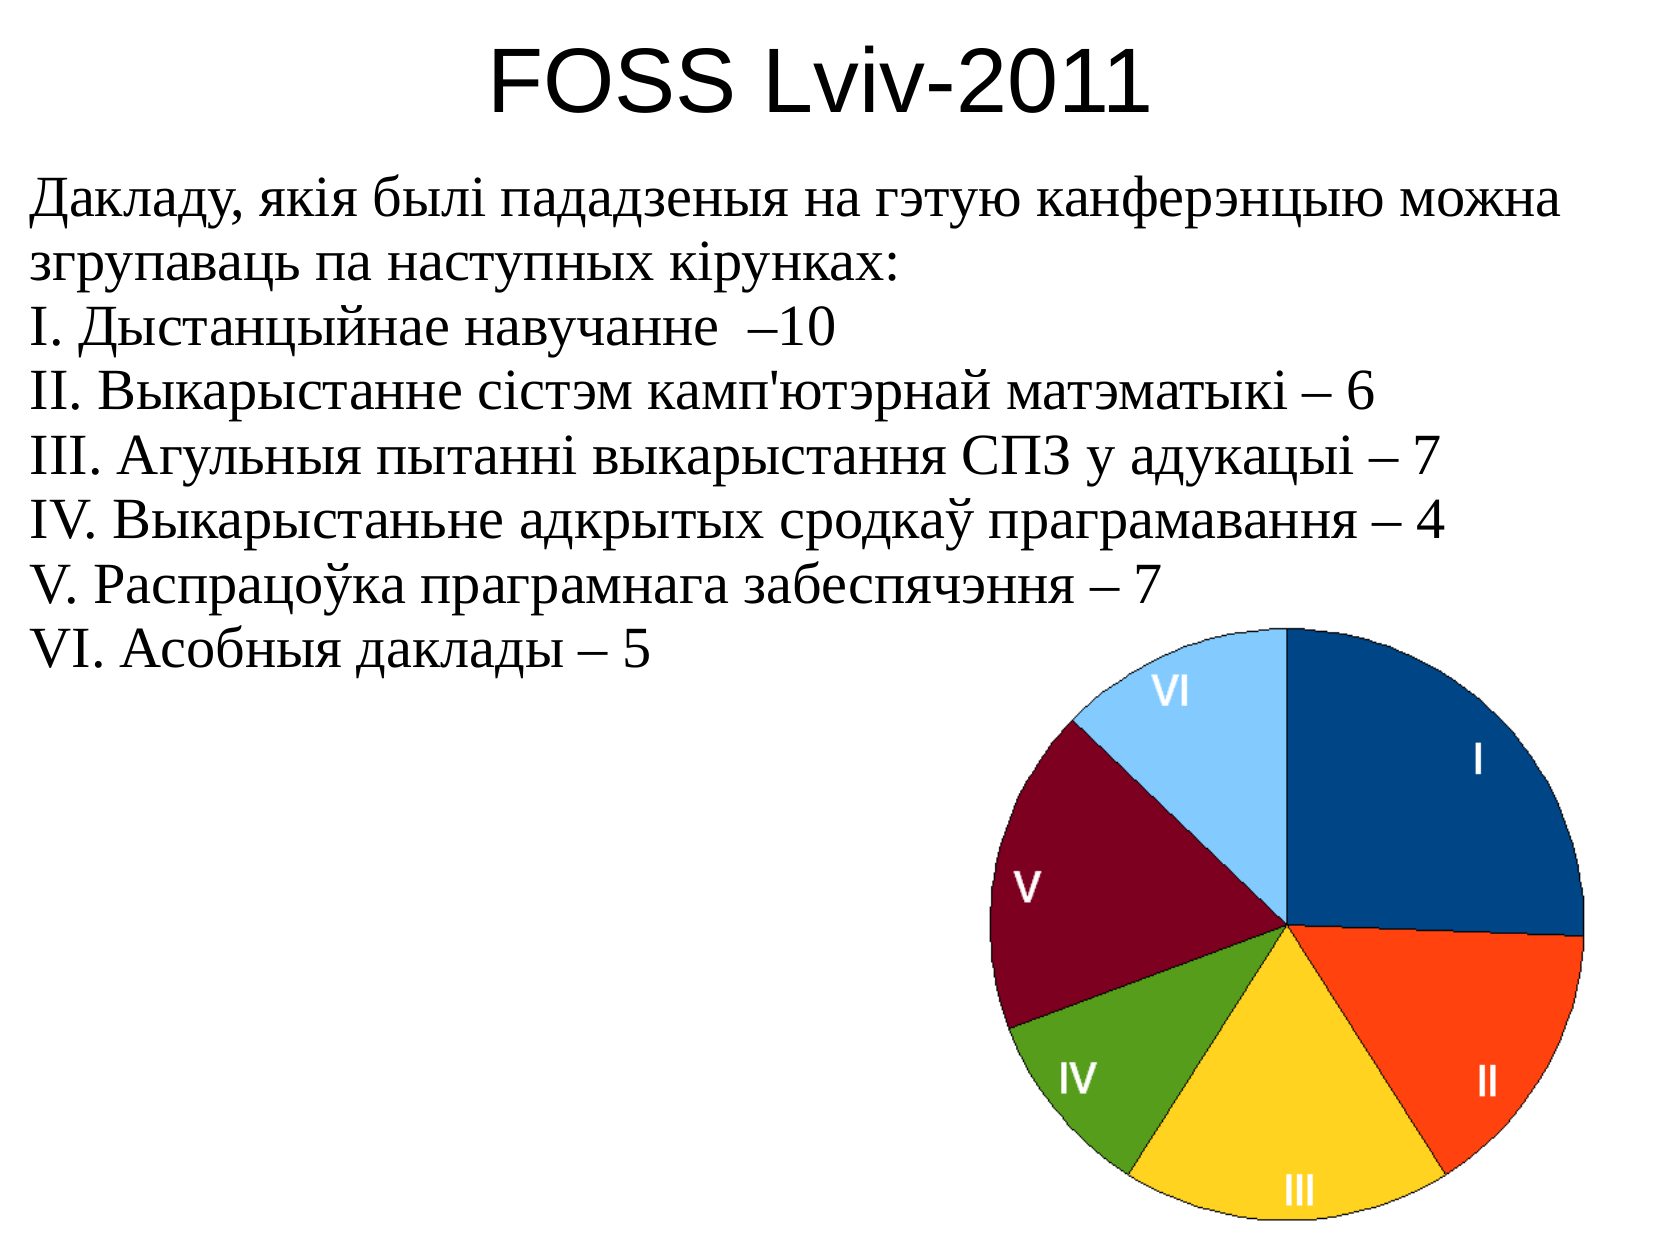

# FOSS Lviv-2011
Дакладу, якія былі пададзеныя на гэтую канферэнцыю можна згрупаваць па наступных кірунках:
І. Дыстанцыйнае навучанне –10
ІІ. Выкарыстанне сістэм камп'ютэрнай матэматыкі – 6
ІІІ. Агульныя пытанні выкарыстання СПЗ у адукацыі – 7
IV. Выкарыстаньне адкрытых сродкаў праграмавання – 4
V. Распрацоўка праграмнага забеспячэння – 7
VI. Асобныя даклады – 5